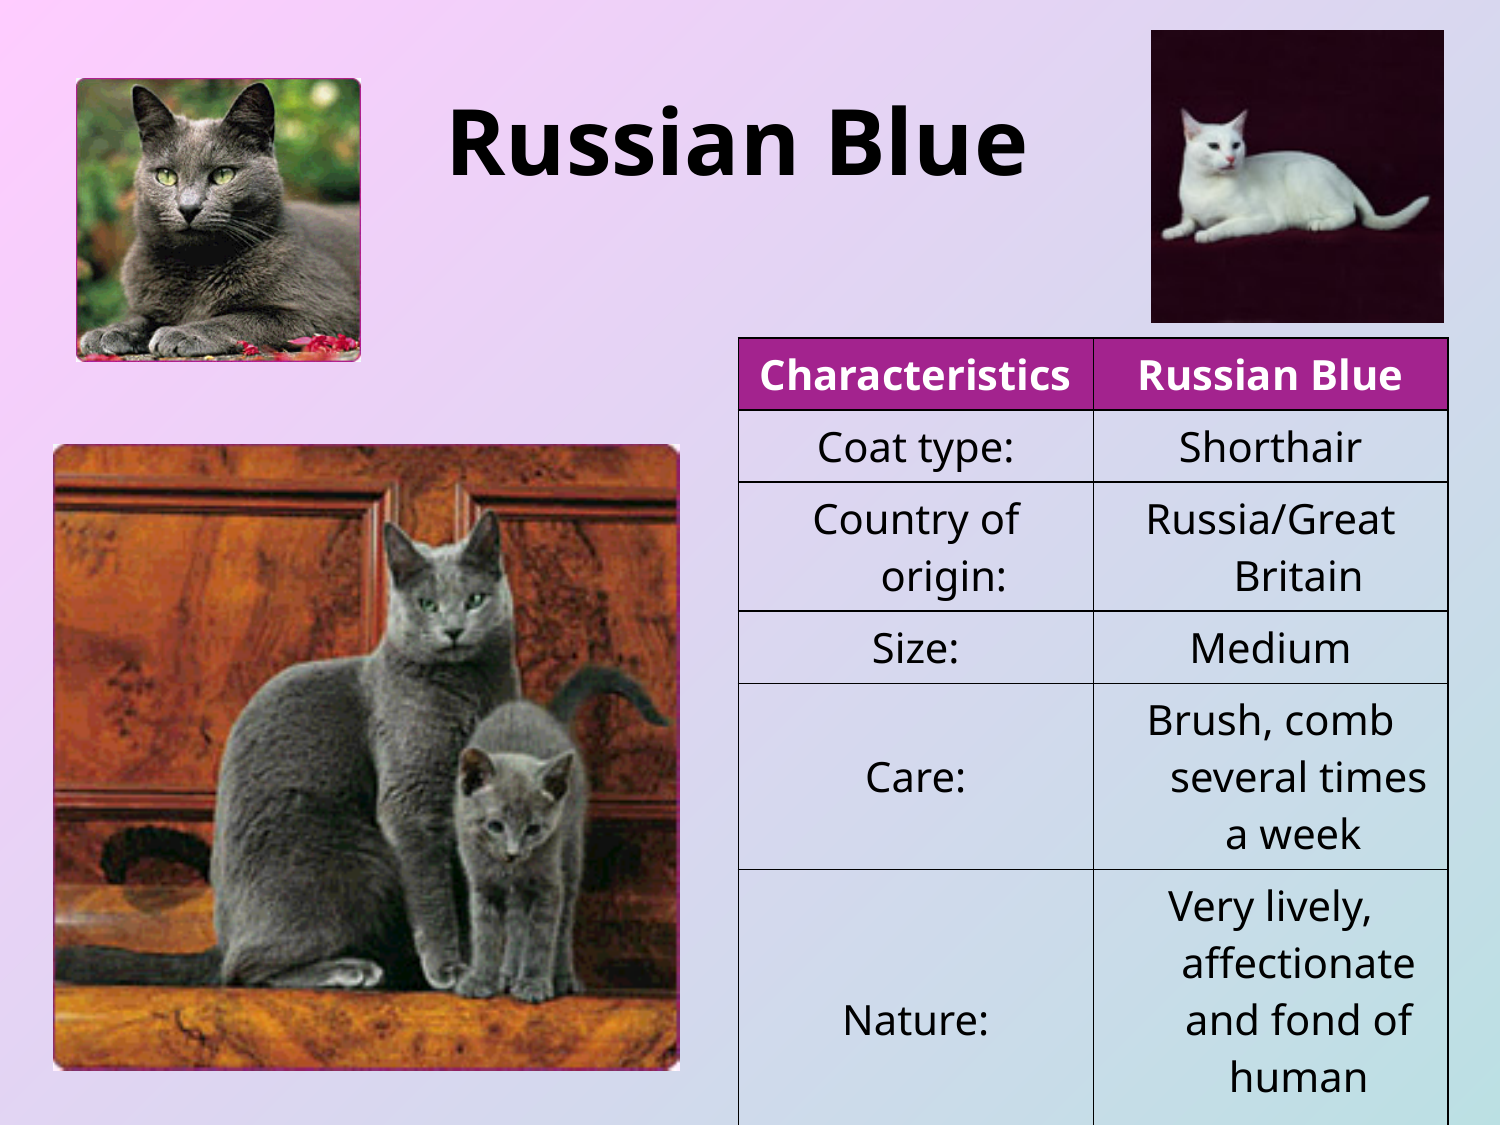

# Russian Blue
| Characteristics | Russian Blue |
| --- | --- |
| Coat type: | Shorthair |
| Country of origin: | Russia/Great Britain |
| Size: | Medium |
| Care: | Brush, comb several times a week |
| Nature: | Very lively, affectionate and fond of human company |